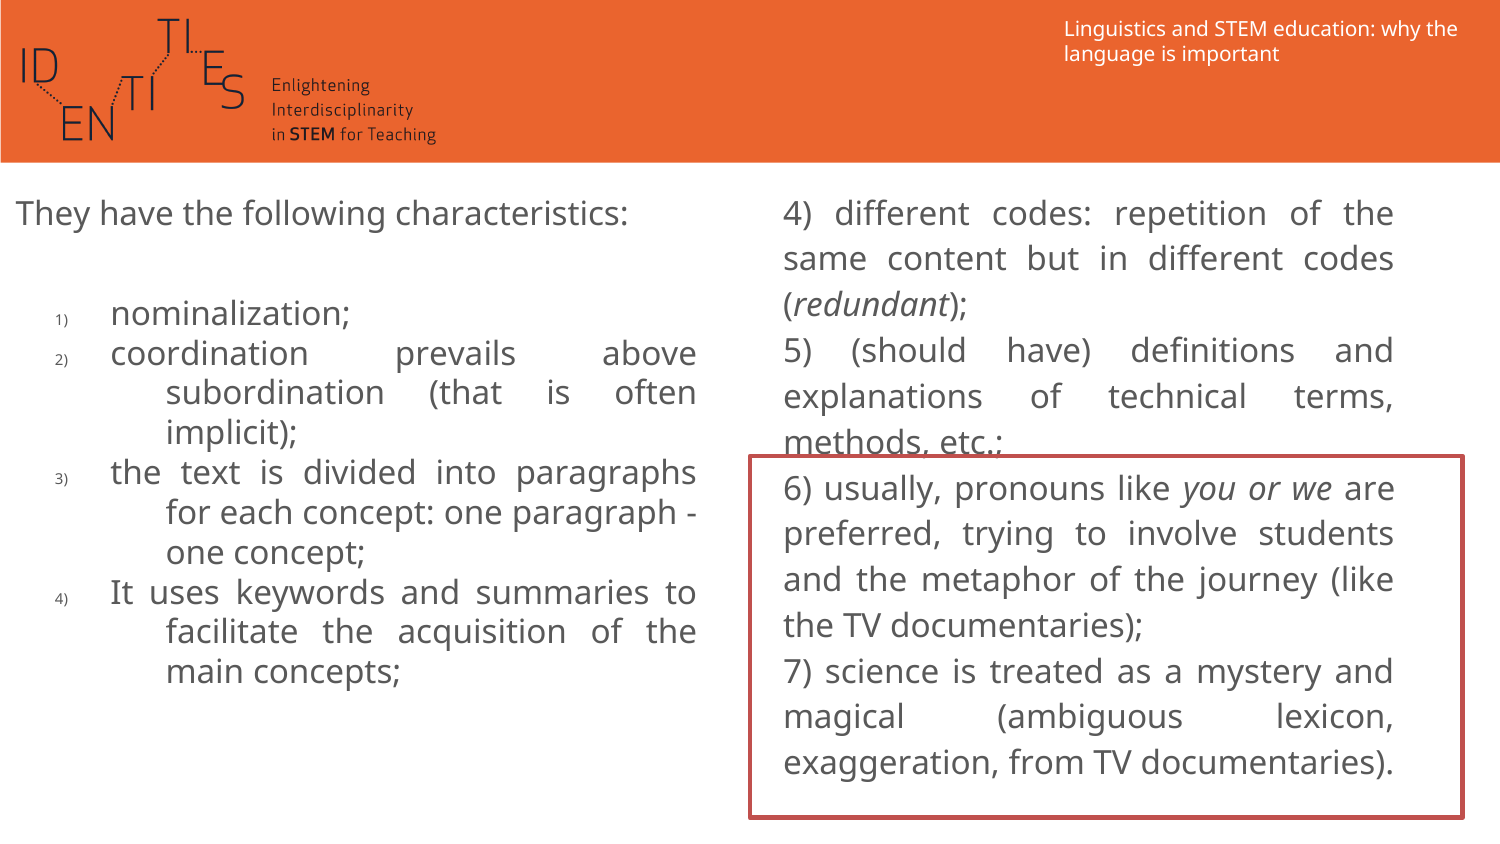

Linguistics and STEM education: why the language is important
4) different codes: repetition of the same content but in different codes (redundant);
5) (should have) definitions and explanations of technical terms, methods, etc.;
6) usually, pronouns like you or we are preferred, trying to involve students and the metaphor of the journey (like the TV documentaries);
7) science is treated as a mystery and magical (ambiguous lexicon, exaggeration, from TV documentaries).
# They have the following characteristics:
nominalization;
coordination prevails above subordination (that is often implicit);
the text is divided into paragraphs for each concept: one paragraph - one concept;
It uses keywords and summaries to facilitate the acquisition of the main concepts;